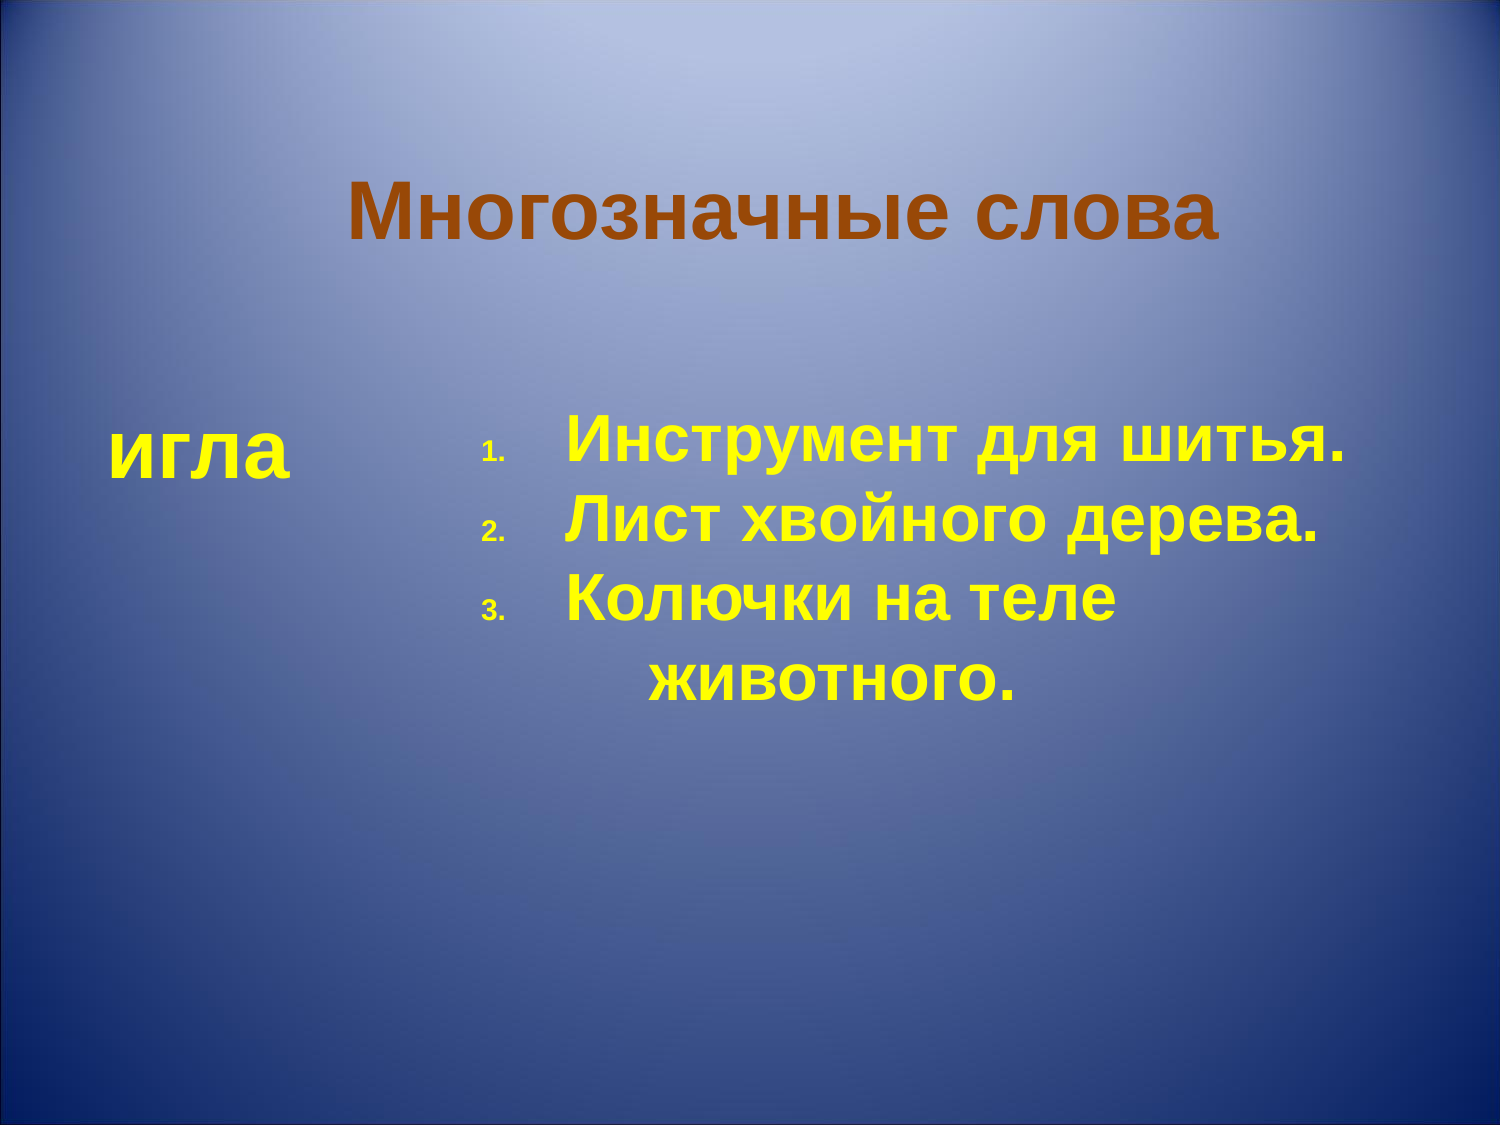

Многозначные слова
Инструмент для шитья.
Лист хвойного дерева.
Колючки на теле животного.
игла